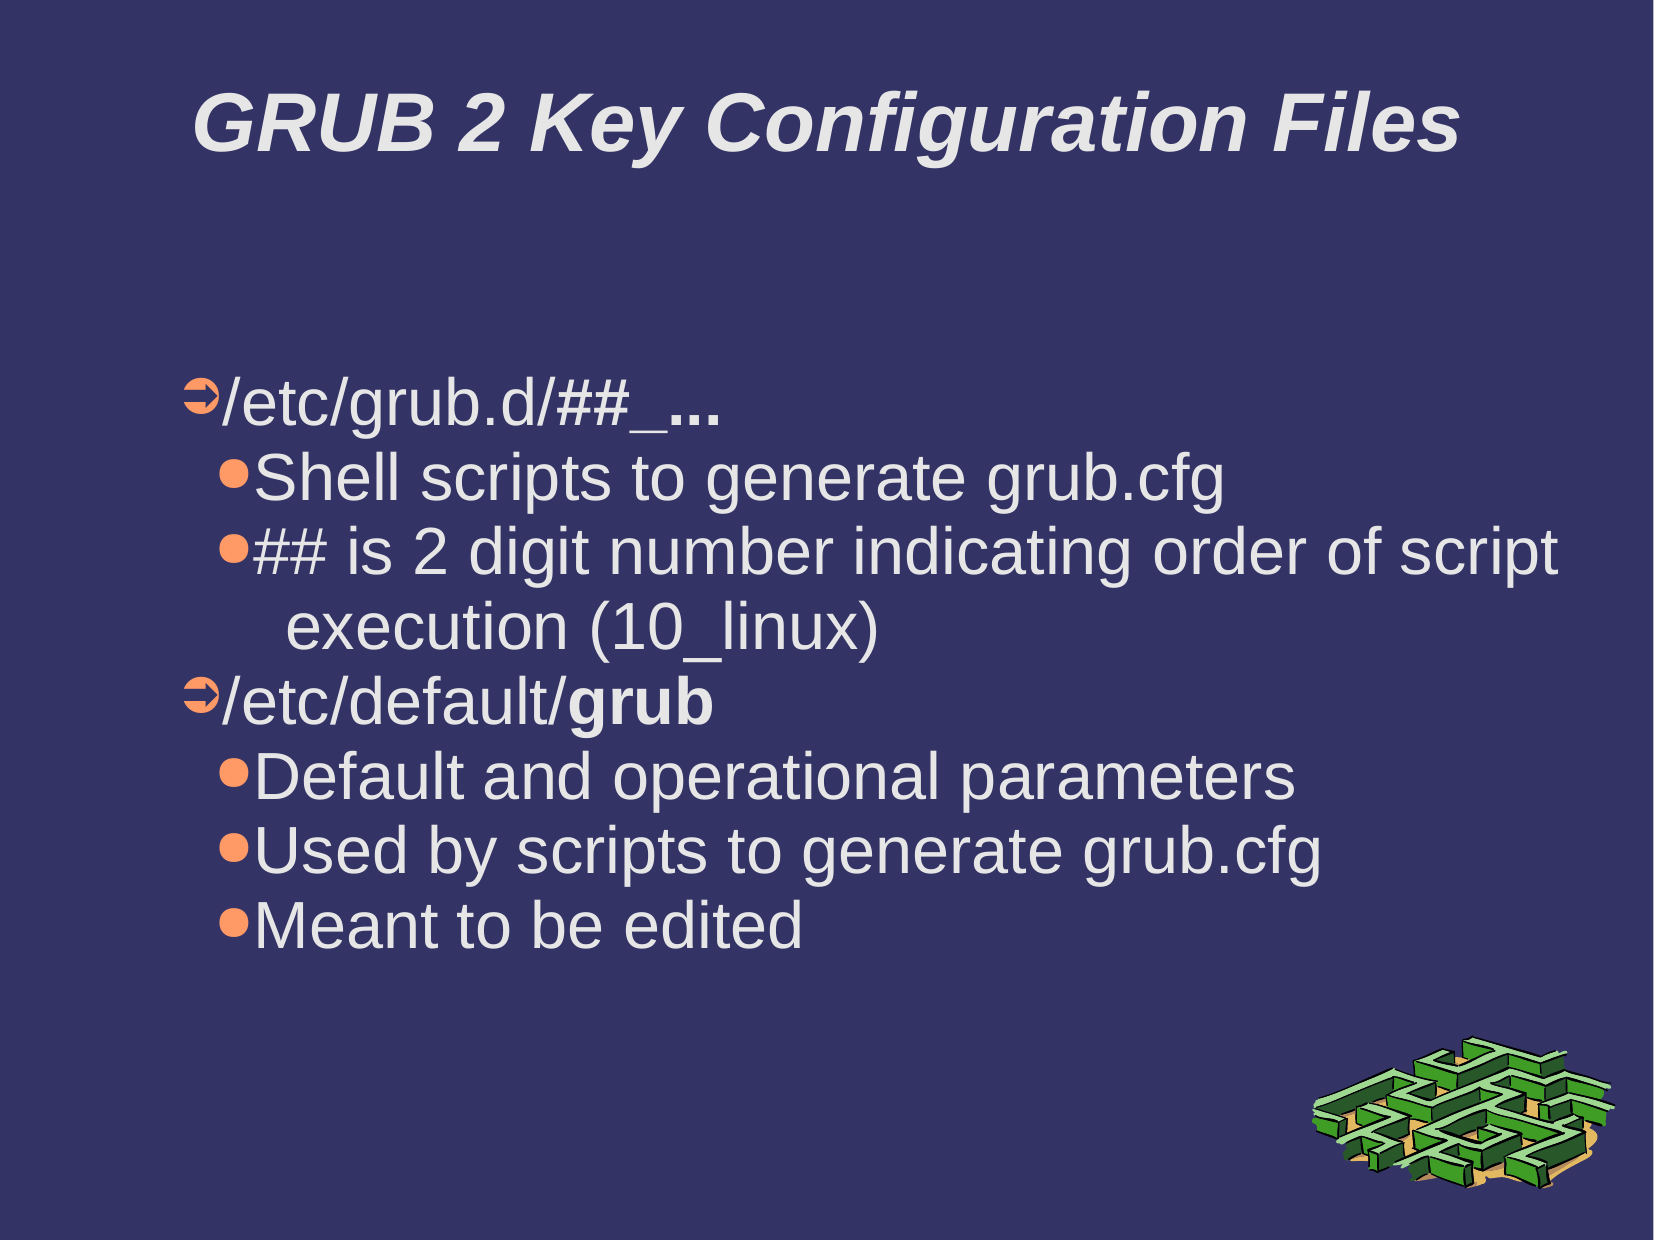

# GRUB 2 Key Configuration Files
/etc/grub.d/##_...
Shell scripts to generate grub.cfg
## is 2 digit number indicating order of script execution (10_linux)
/etc/default/grub
Default and operational parameters
Used by scripts to generate grub.cfg
Meant to be edited